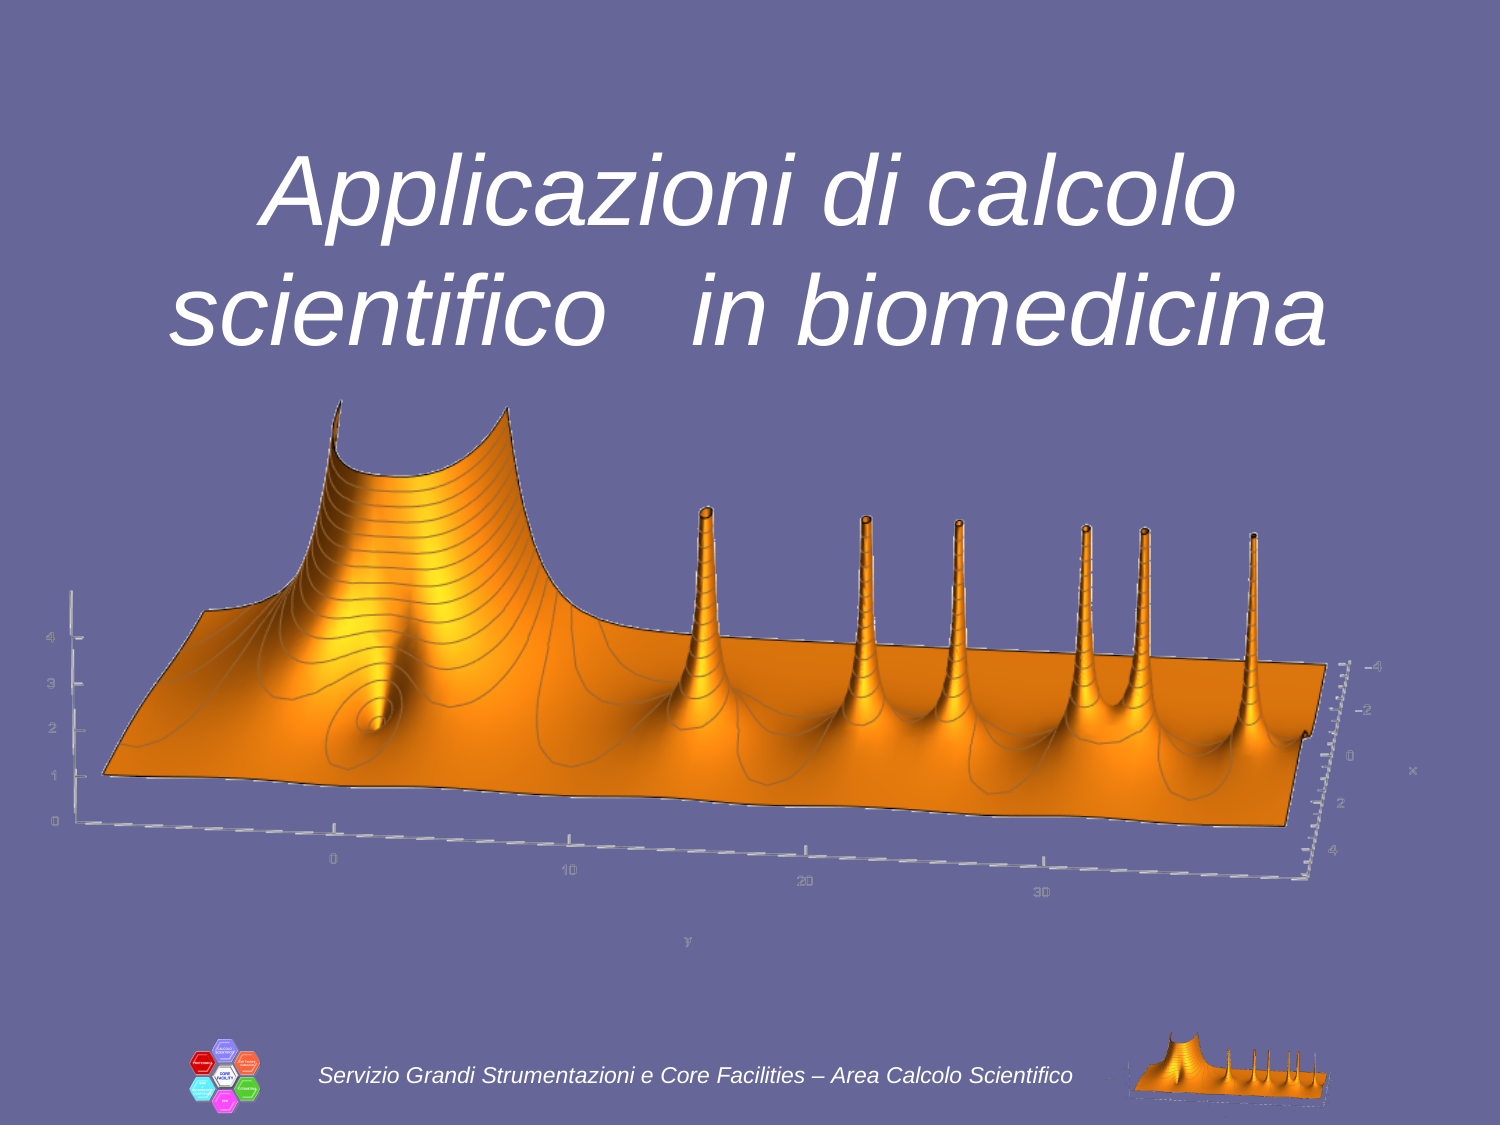

# Applicazioni di calcolo scientifico in biomedicina